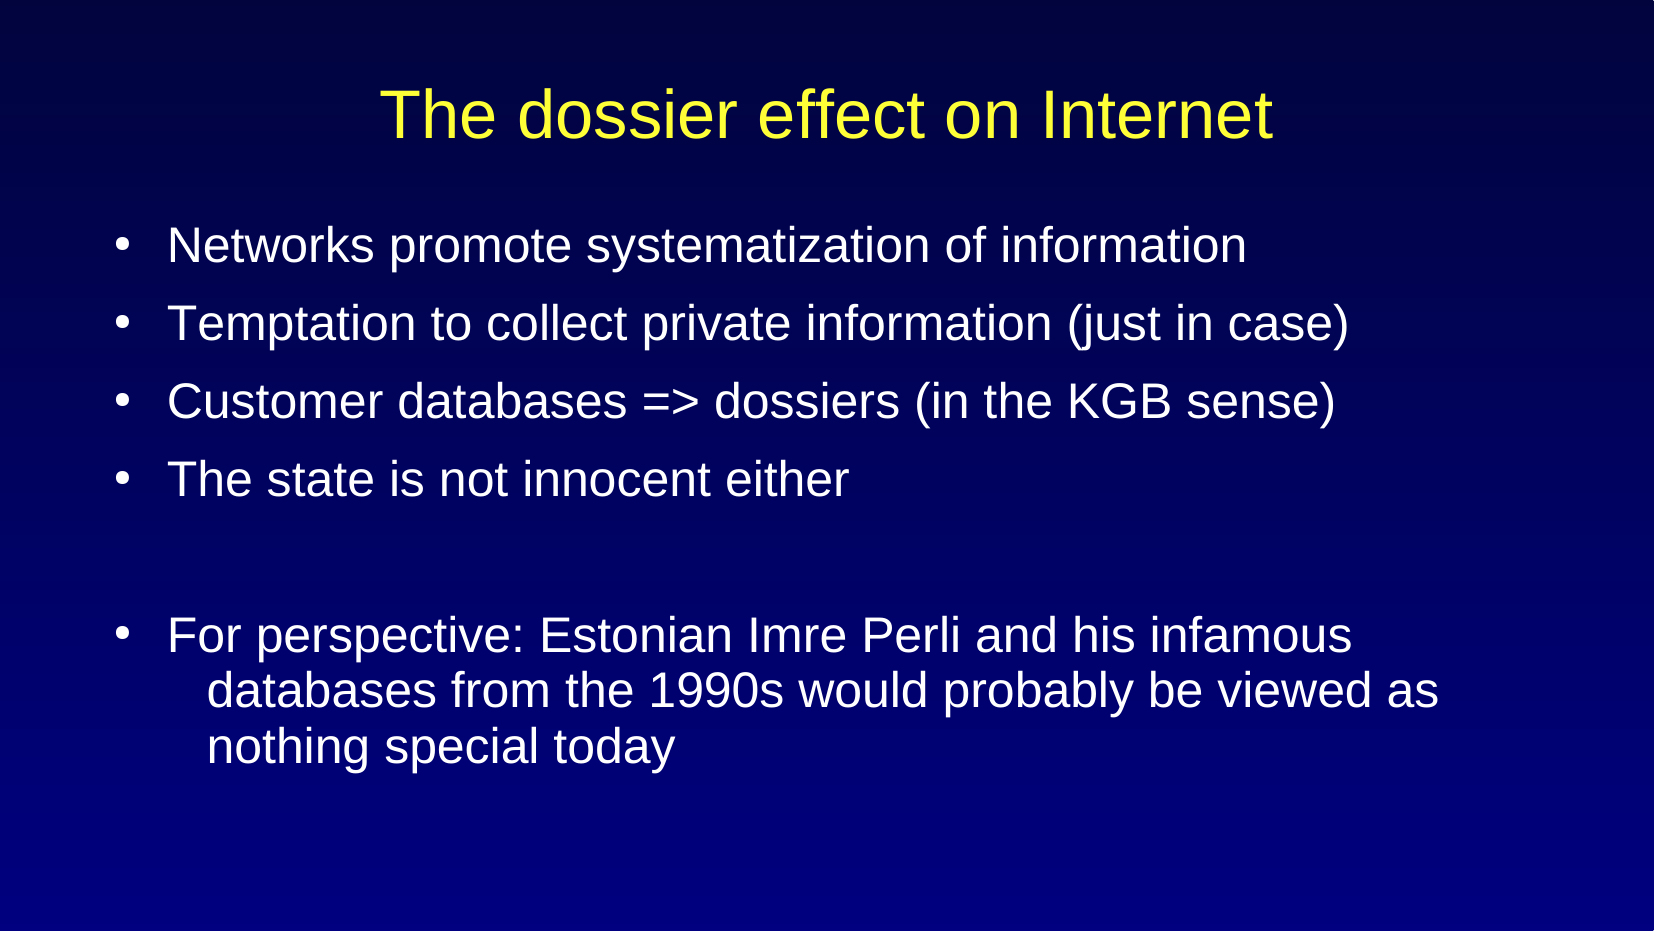

# The dossier effect on Internet
Networks promote systematization of information
Temptation to collect private information (just in case)
Customer databases => dossiers (in the KGB sense)
The state is not innocent either
For perspective: Estonian Imre Perli and his infamous databases from the 1990s would probably be viewed as nothing special today